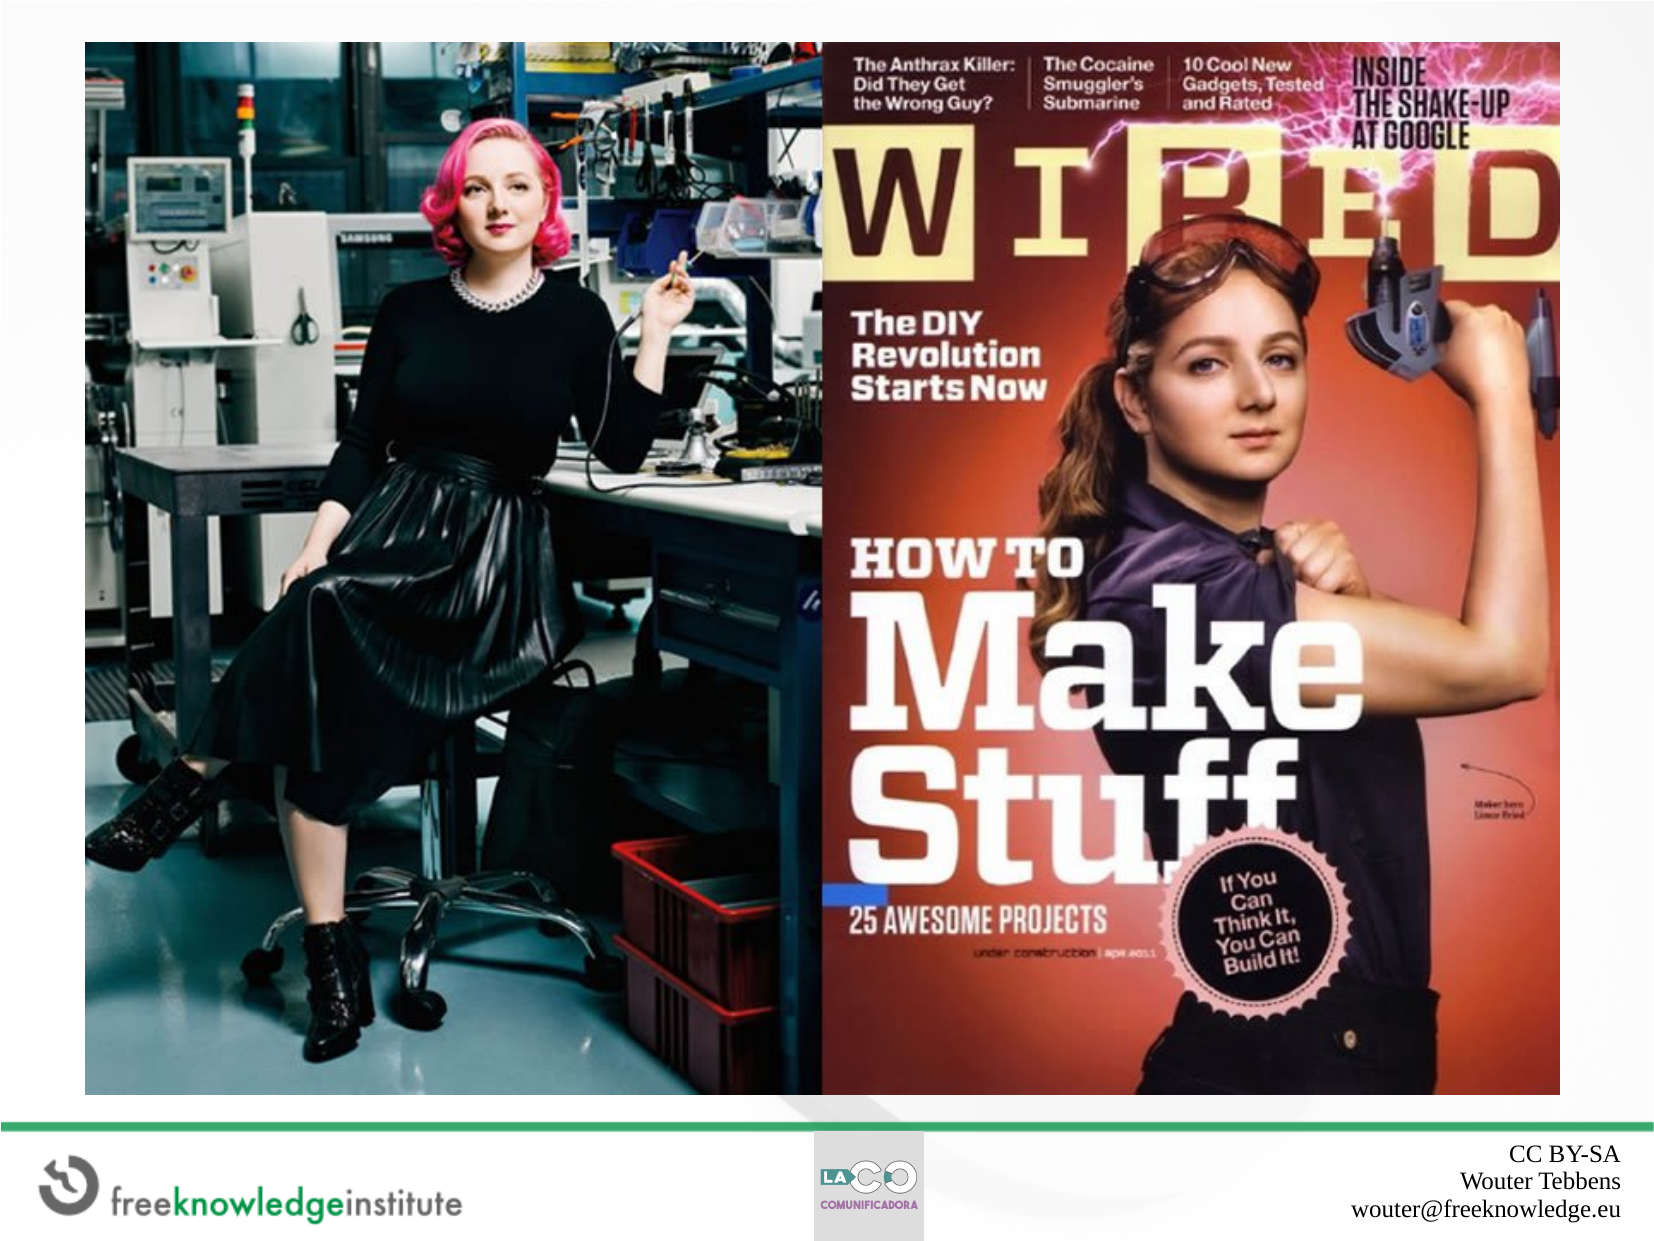

# Adafruit
Botiga online maker
Ven productes de disseny lliure, OSHW
Ofereixen documentació
Ofereixen als makers una plataforma
Treballen amb una xarxa d'espais maker locals